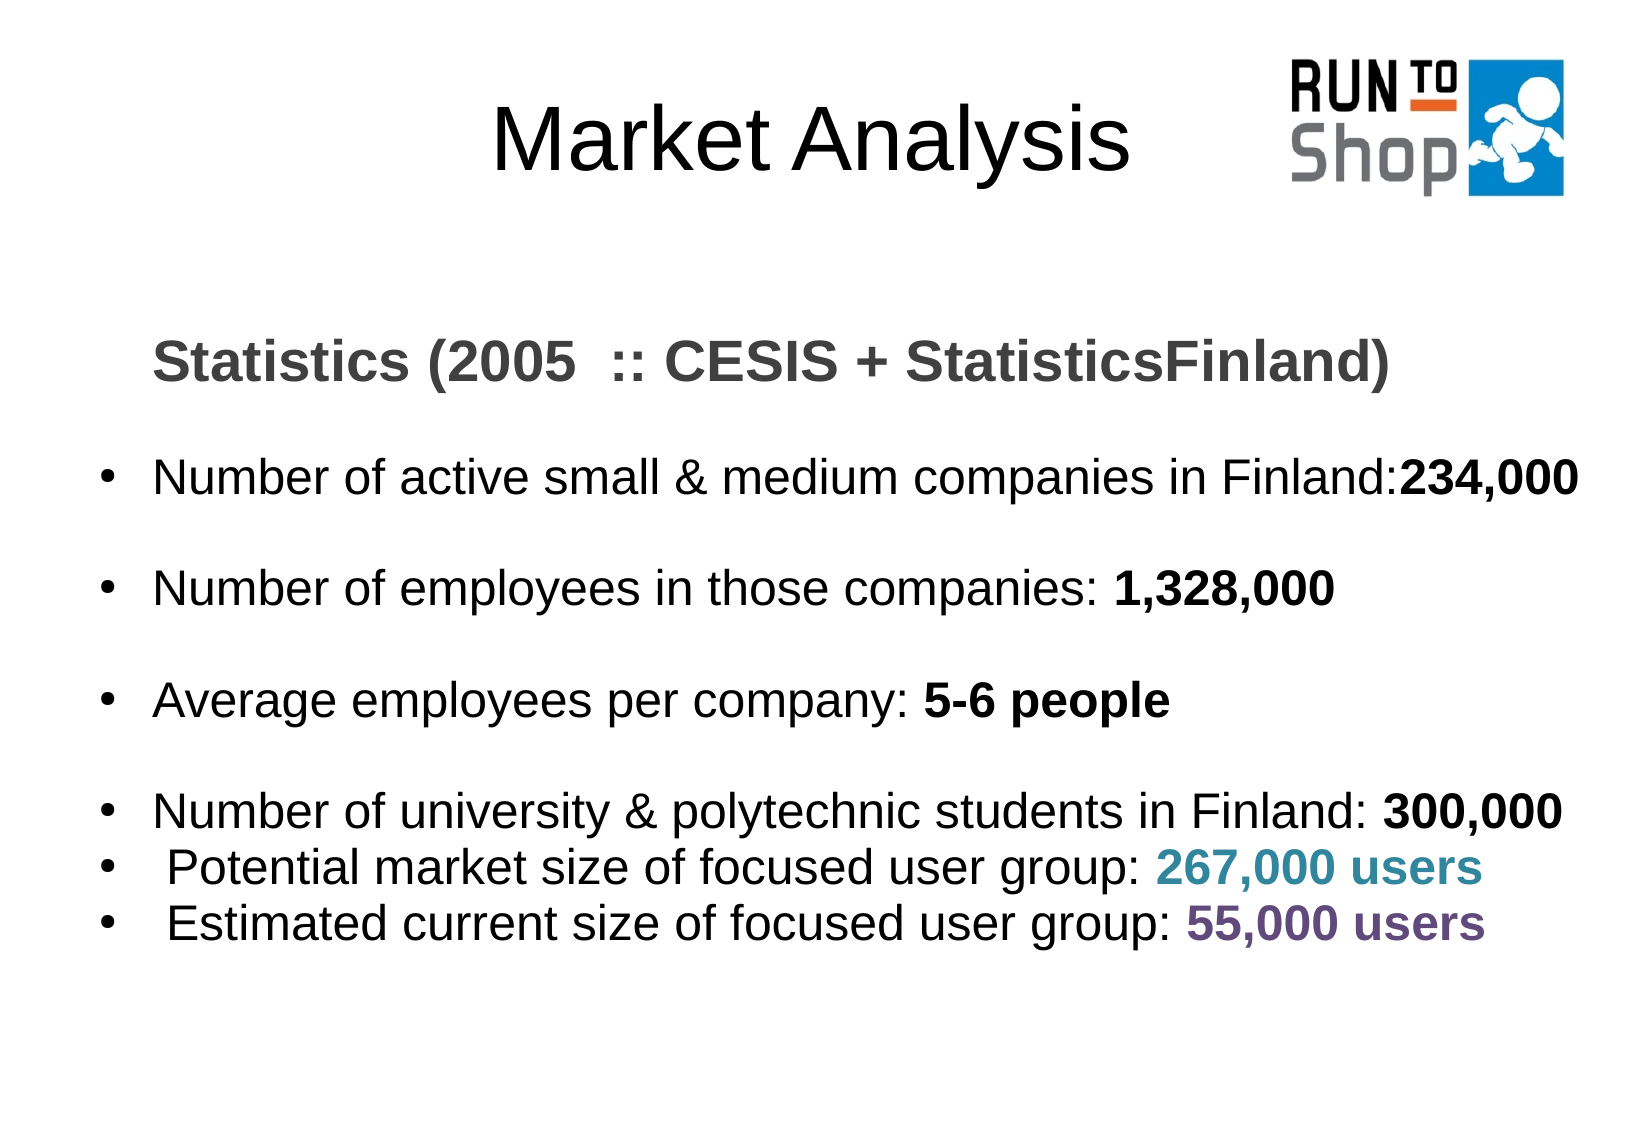

# Market Analysis
Statistics (2005 :: CESIS + StatisticsFinland)
Number of active small & medium companies in Finland:234,000
Number of employees in those companies: 1,328,000
Average employees per company: 5-6 people
Number of university & polytechnic students in Finland: 300,000
 Potential market size of focused user group: 267,000 users
 Estimated current size of focused user group: 55,000 users